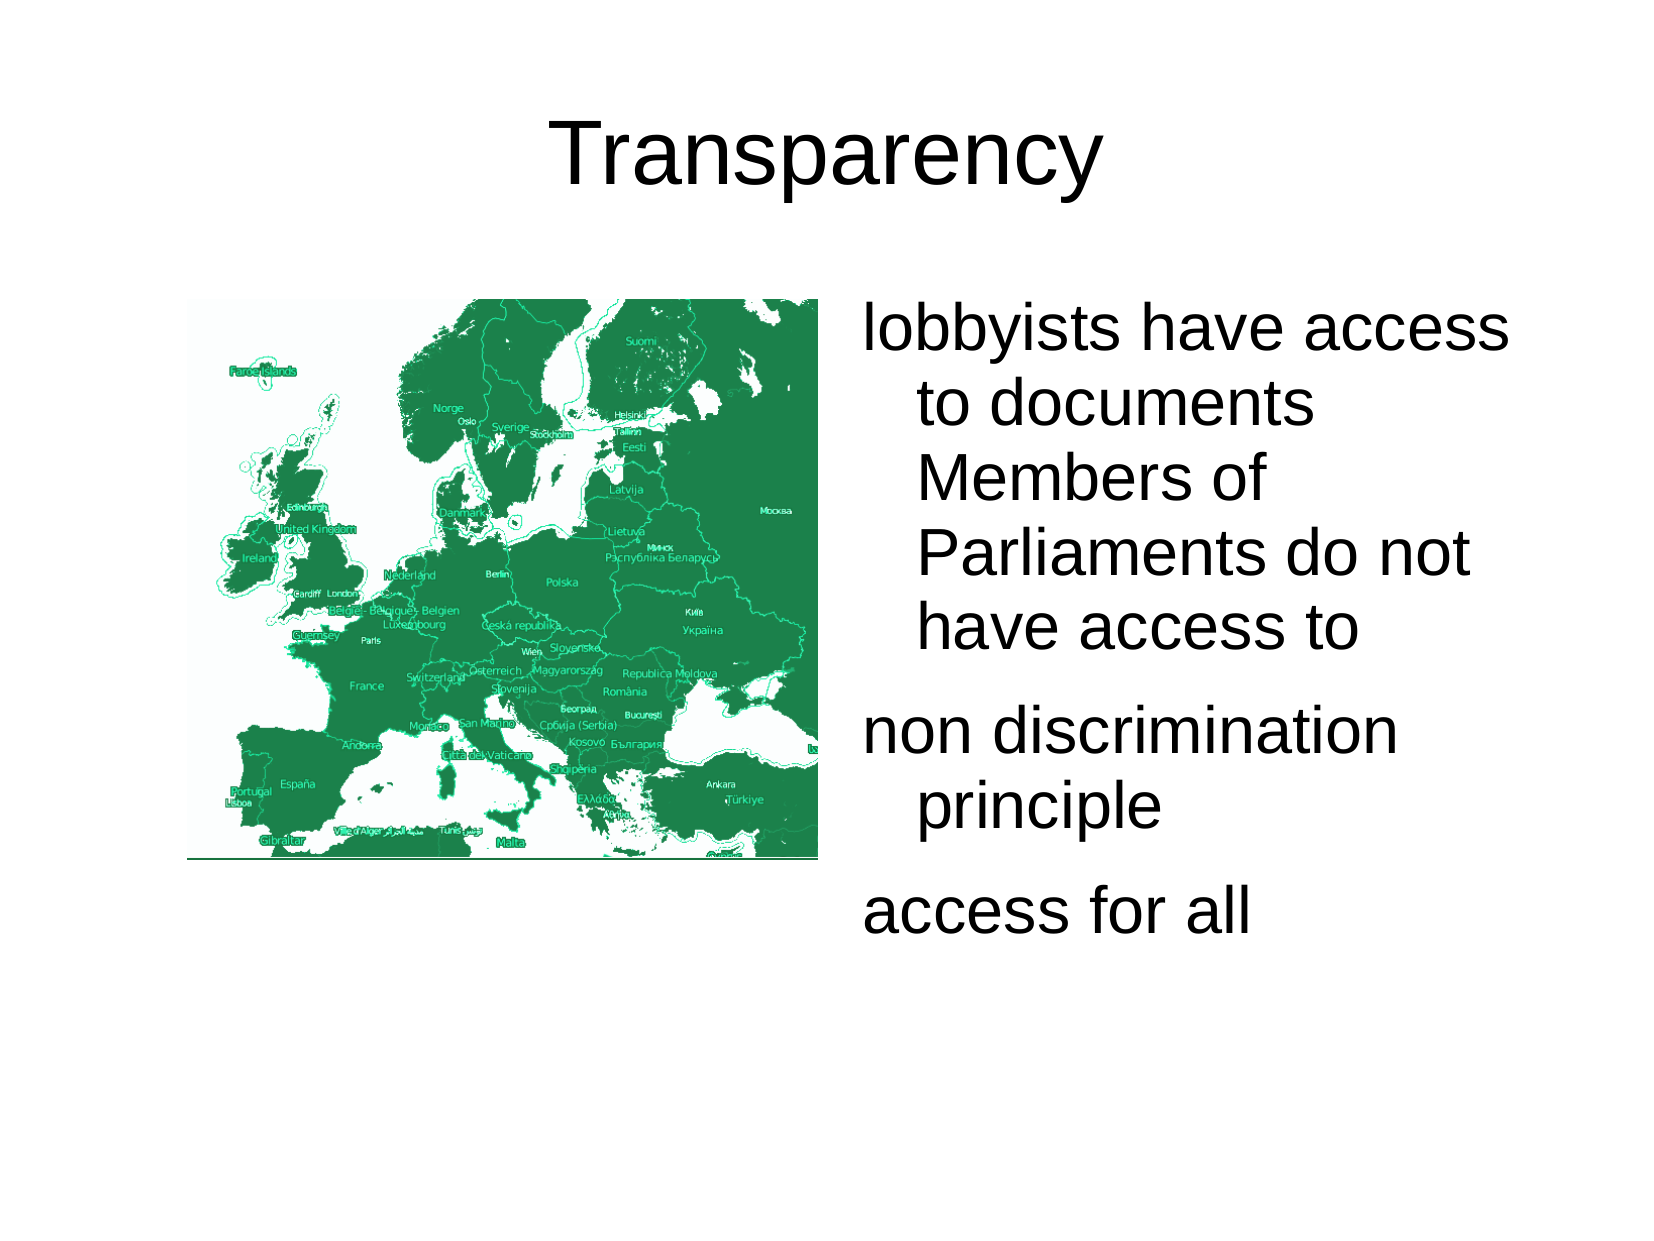

# Transparency
lobbyists have access to documents Members of Parliaments do not have access to
non discrimination principle
access for all